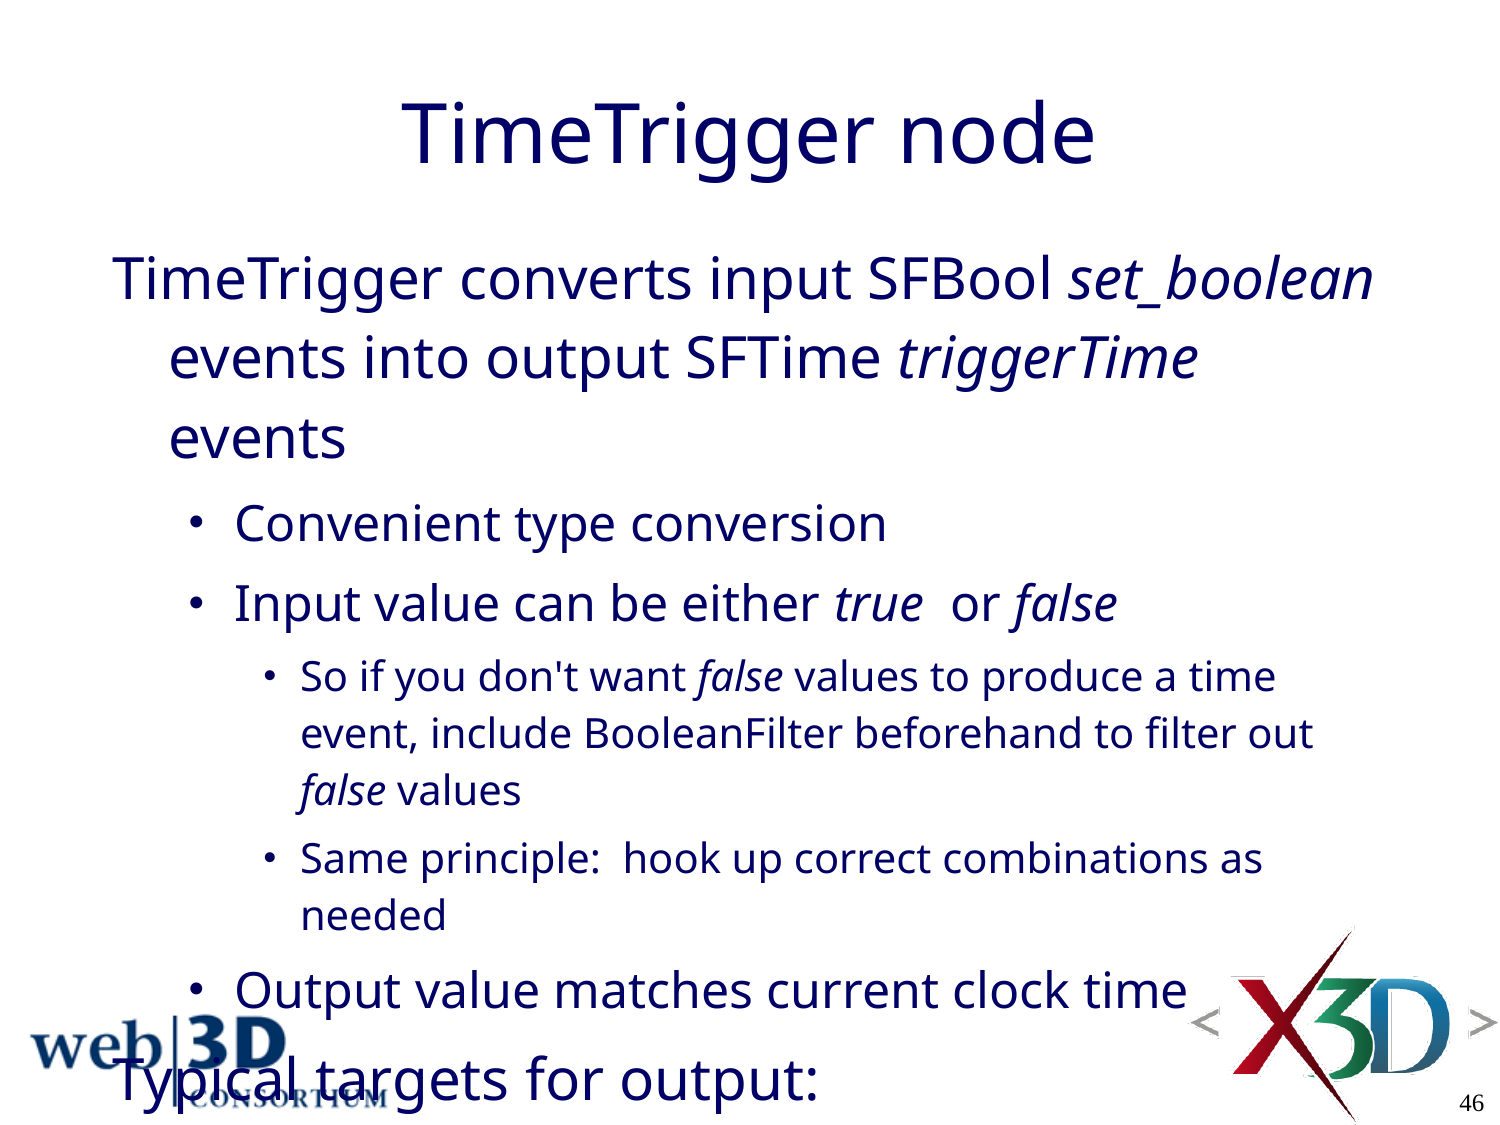

# TimeTrigger node
TimeTrigger converts input SFBool set_boolean events into output SFTime triggerTime events
Convenient type conversion
Input value can be either true or false
So if you don't want false values to produce a time event, include BooleanFilter beforehand to filter out false values
Same principle: hook up correct combinations as needed
Output value matches current clock time
Typical targets for output:
Starting, stopping, pausing, or resuming either a TimeSensor, MovieTexture or AudioClip node